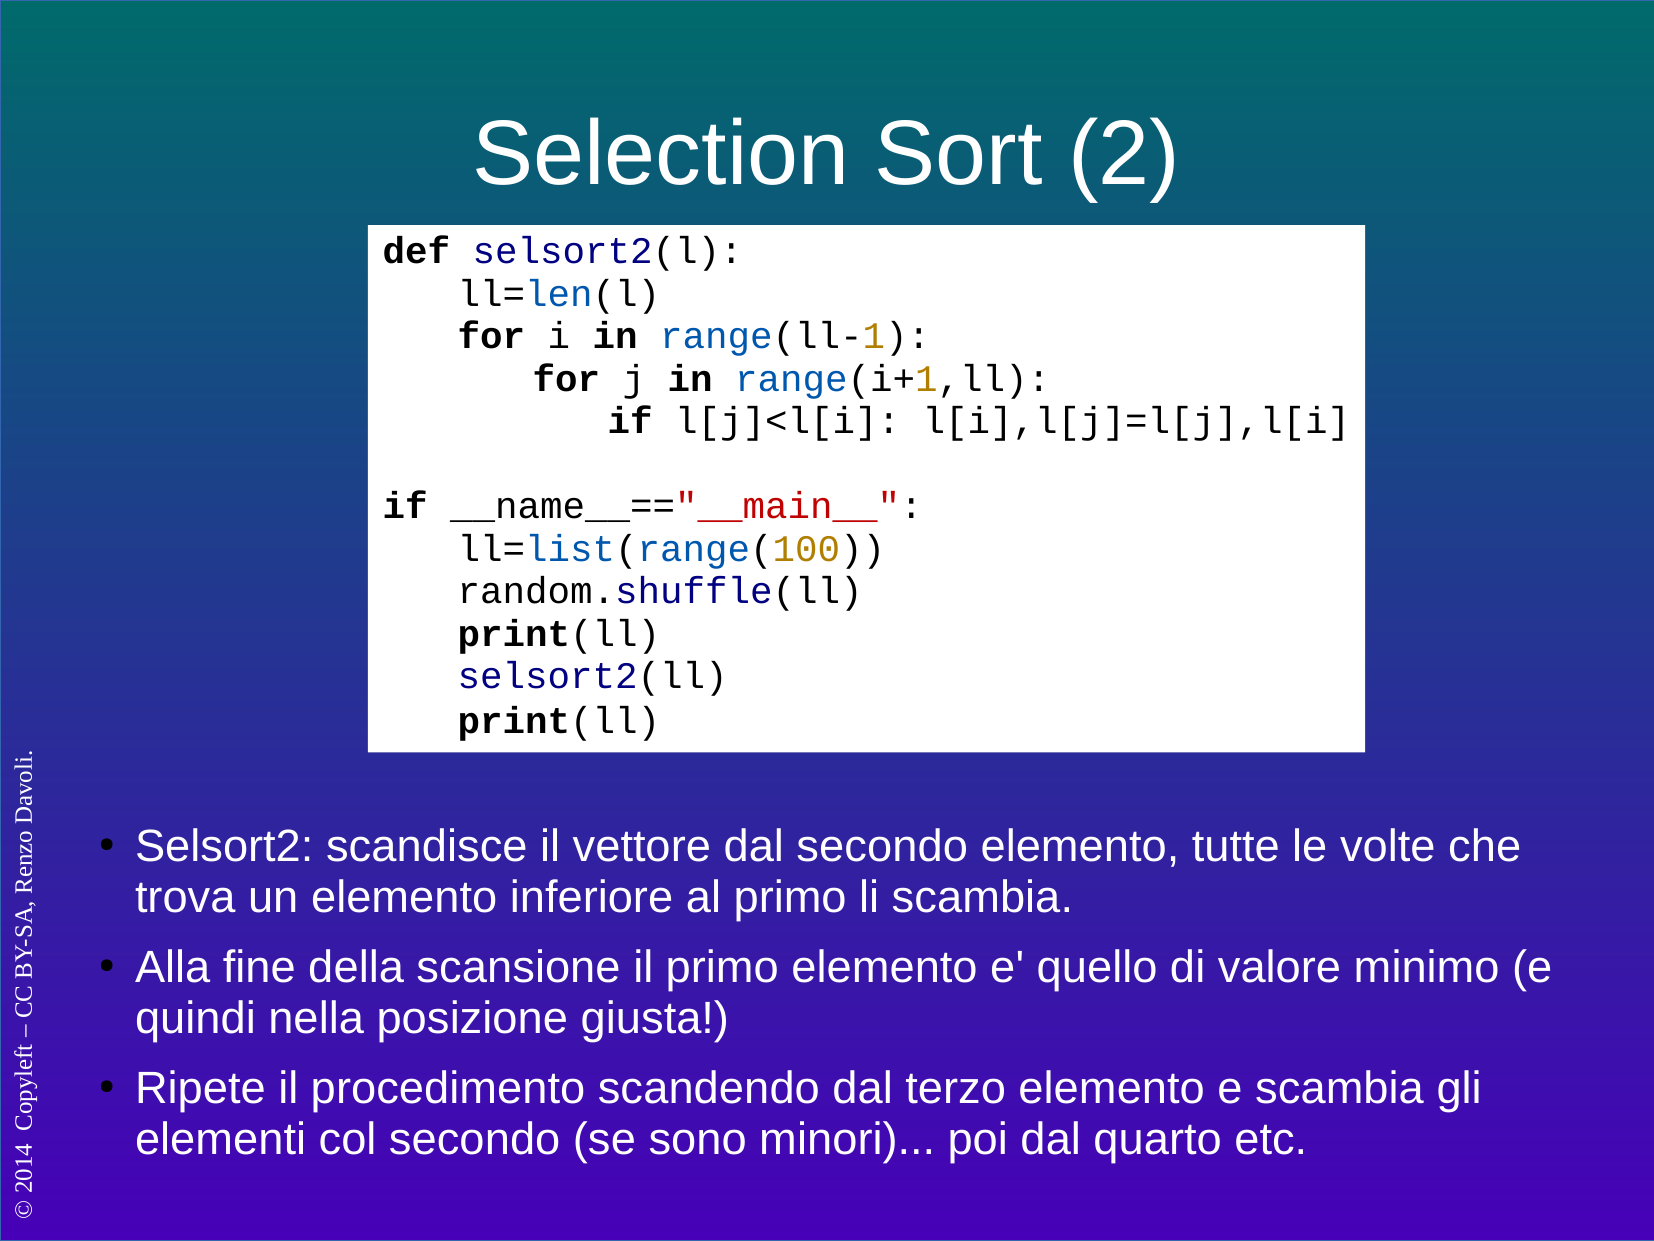

# Selection Sort (2)
def selsort2(l):
	ll=len(l)
	for i in range(ll-1):
		for j in range(i+1,ll):
			if l[j]<l[i]: l[i],l[j]=l[j],l[i]
if __name__=="__main__":
	ll=list(range(100))
	random.shuffle(ll)
	print(ll)
	selsort2(ll)
	print(ll)
Selsort2: scandisce il vettore dal secondo elemento, tutte le volte che trova un elemento inferiore al primo li scambia.
Alla fine della scansione il primo elemento e' quello di valore minimo (e quindi nella posizione giusta!)
Ripete il procedimento scandendo dal terzo elemento e scambia gli elementi col secondo (se sono minori)... poi dal quarto etc.